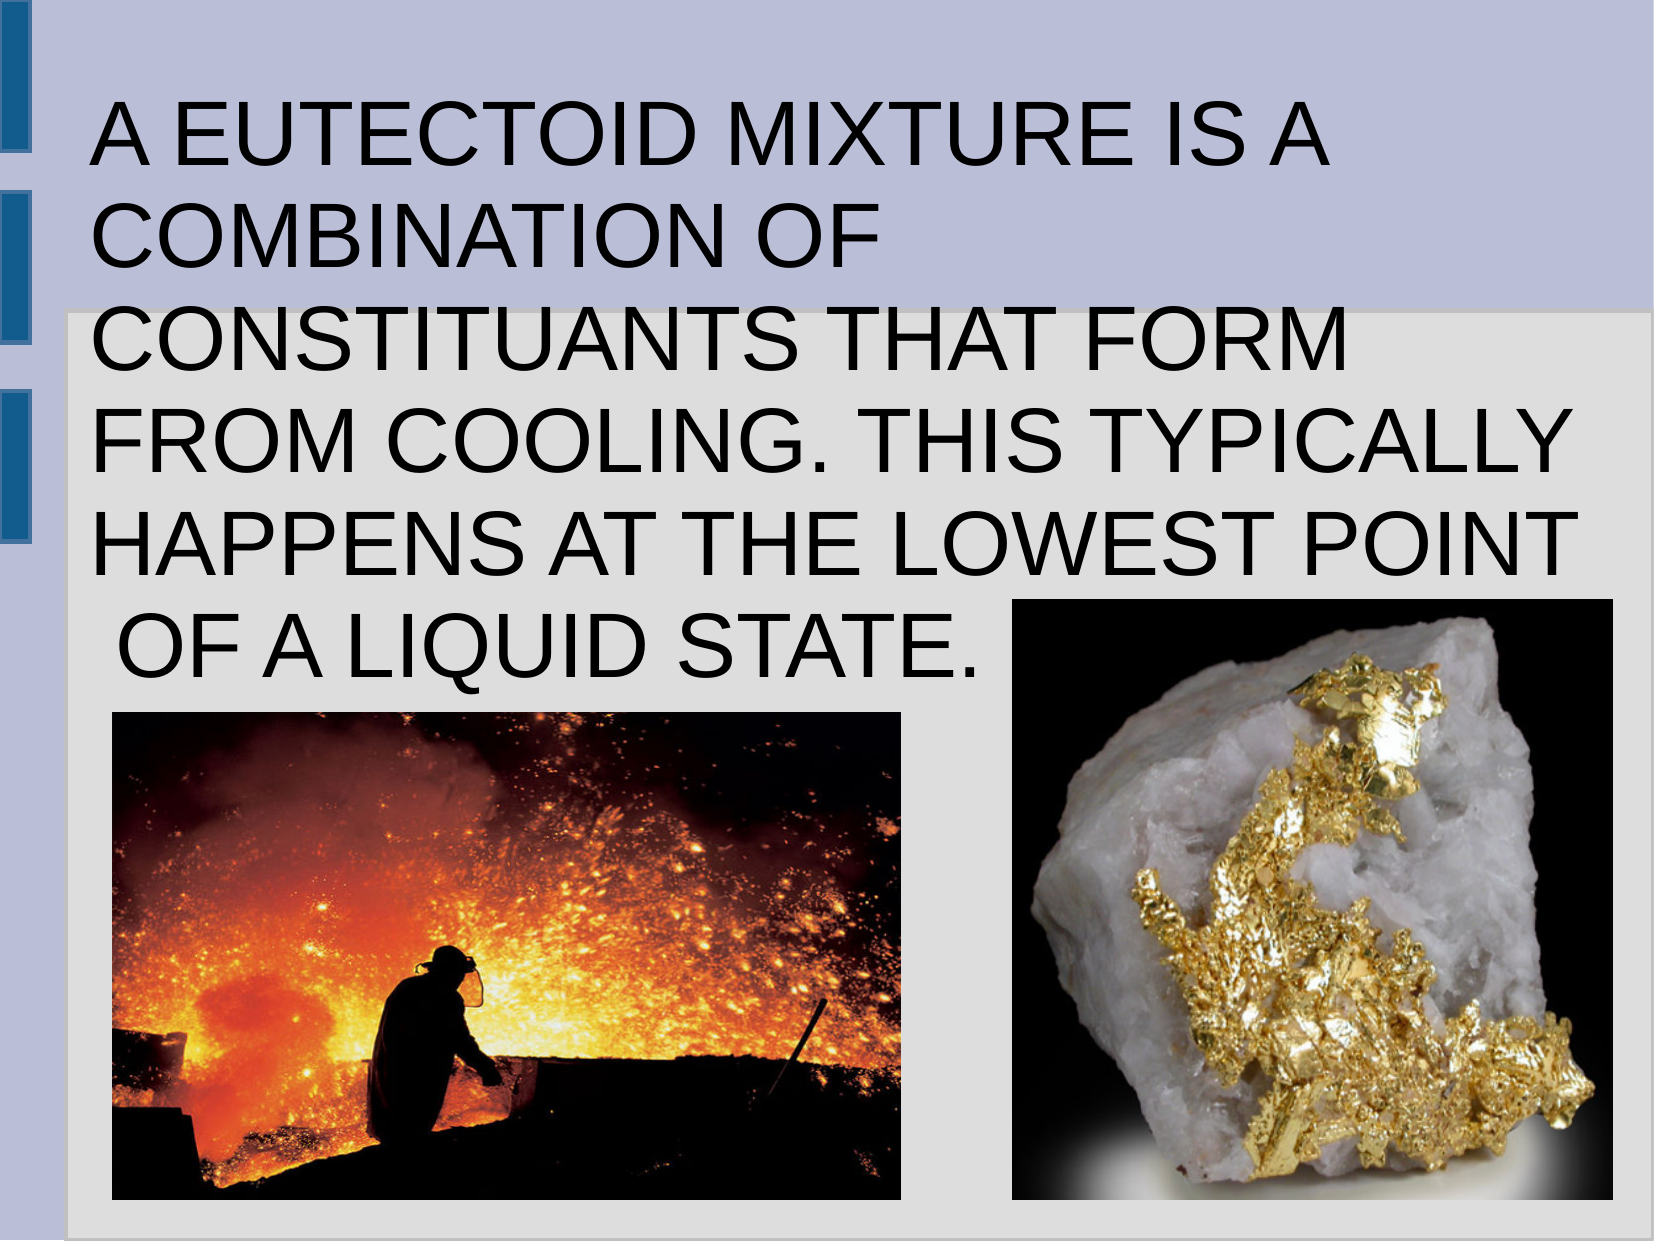

A EUTECTOID MIXTURE IS A COMBINATION OF CONSTITUANTS THAT FORM FROM COOLING. THIS TYPICALLY HAPPENS AT THE LOWEST POINT OF A LIQUID STATE.